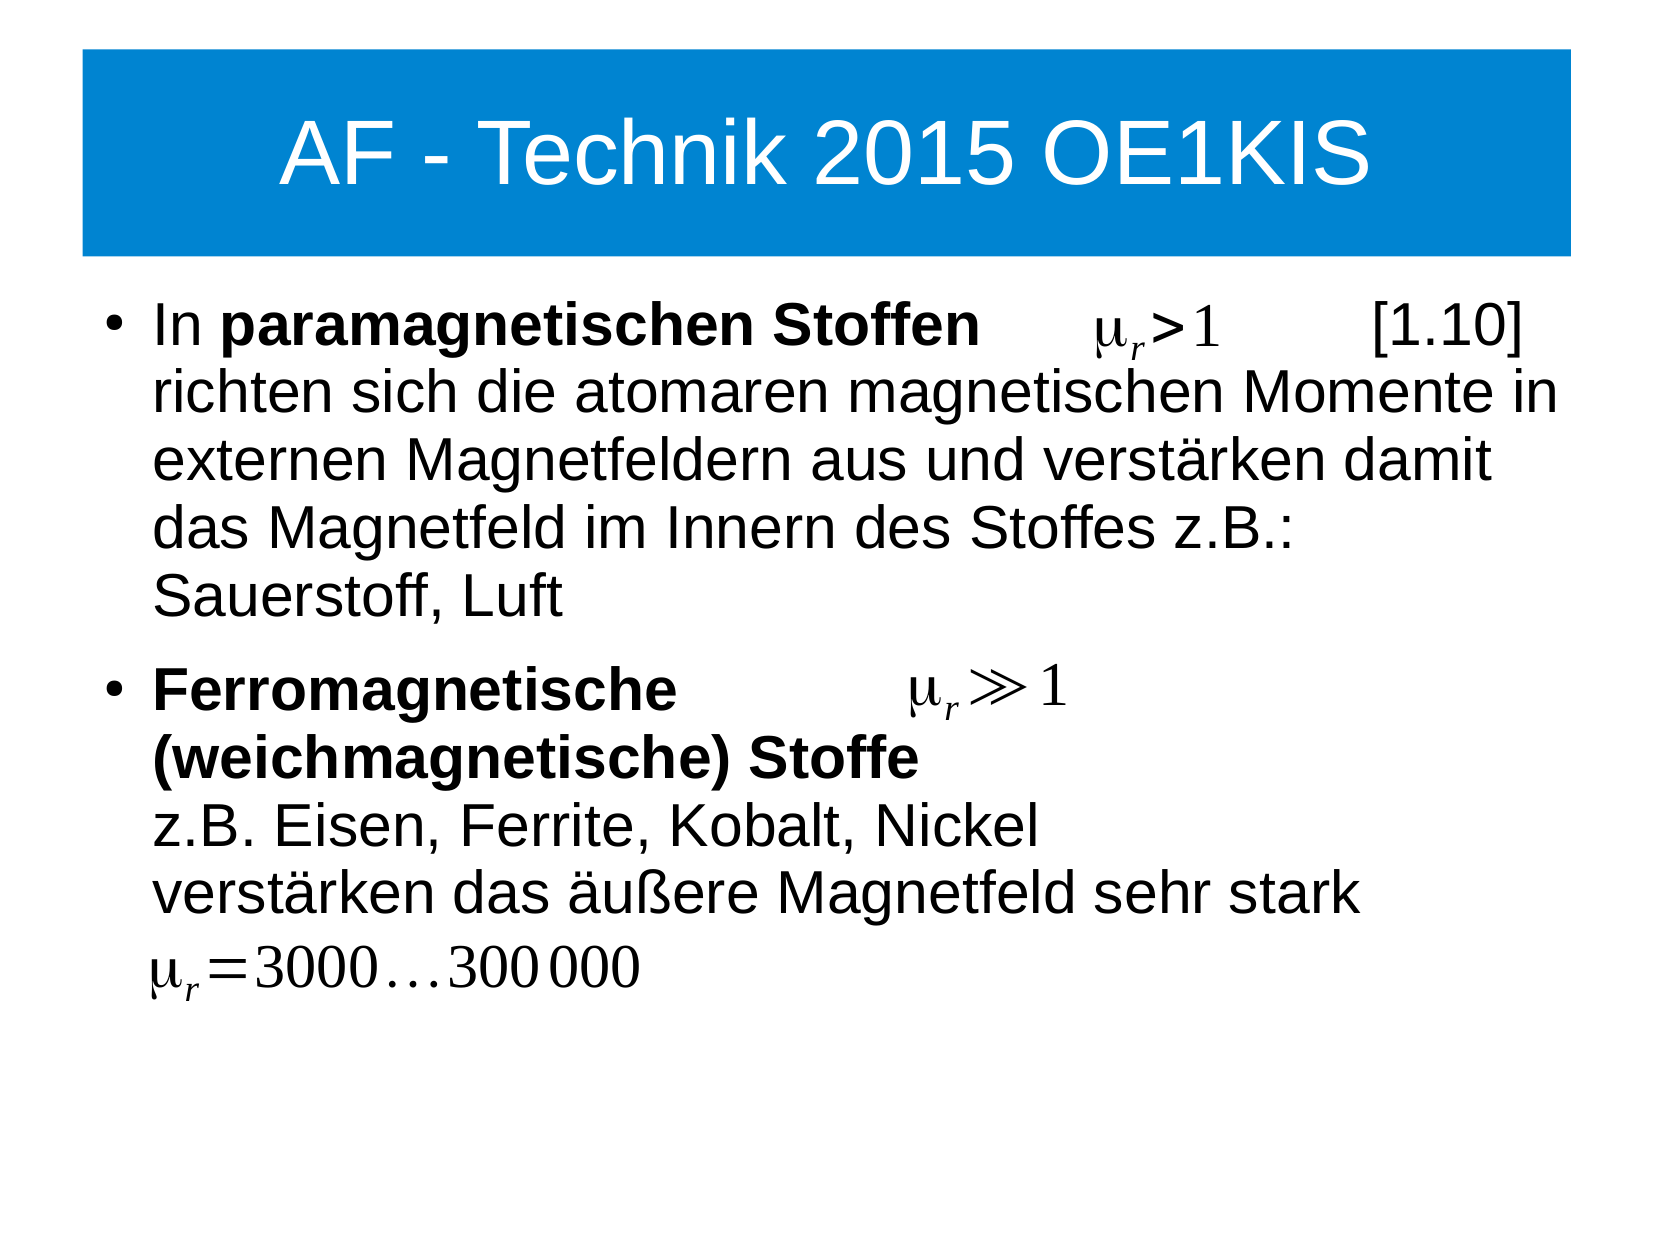

#
AF - Technik 2015 OE1KIS
In paramagnetischen Stoffen [1.10]
richten sich die atomaren magnetischen Momente in externen Magnetfeldern aus und verstärken damit das Magnetfeld im Innern des Stoffes z.B.: Sauerstoff, Luft
Ferromagnetische
(weichmagnetische) Stoffe
z.B. Eisen, Ferrite, Kobalt, Nickel
verstärken das äußere Magnetfeld sehr stark